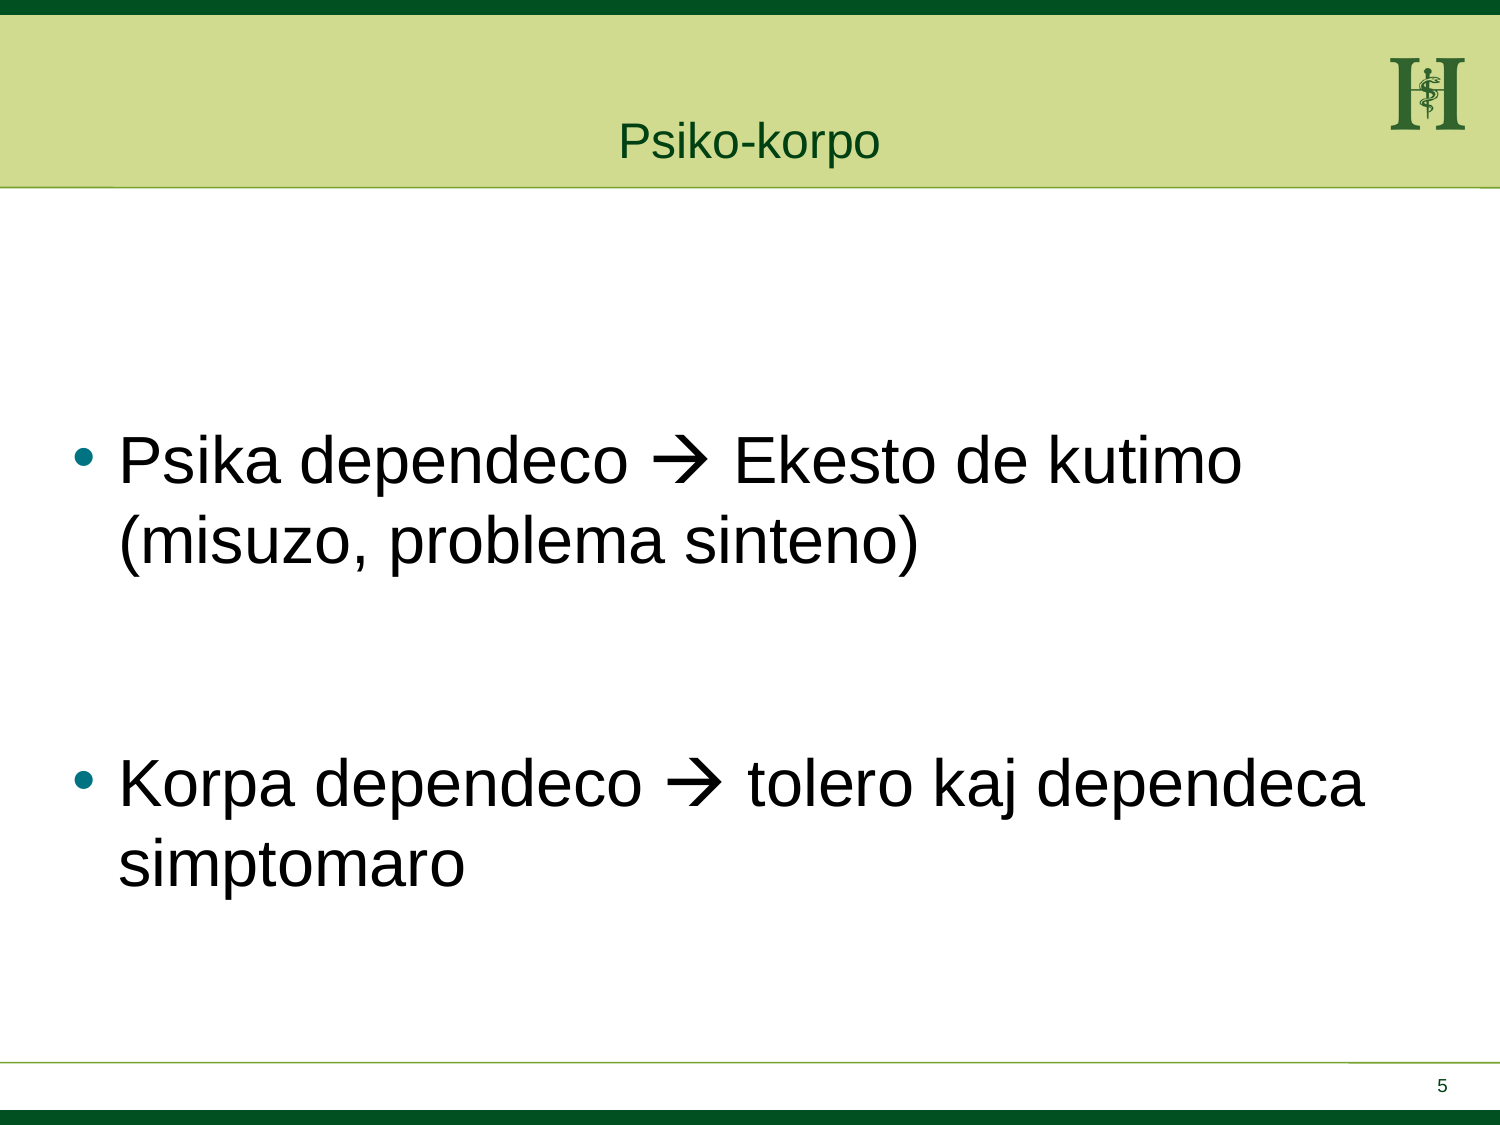

# Psiko-korpo
Psika dependeco  Ekesto de kutimo (misuzo, problema sinteno)
Korpa dependeco  tolero kaj dependeca simptomaro